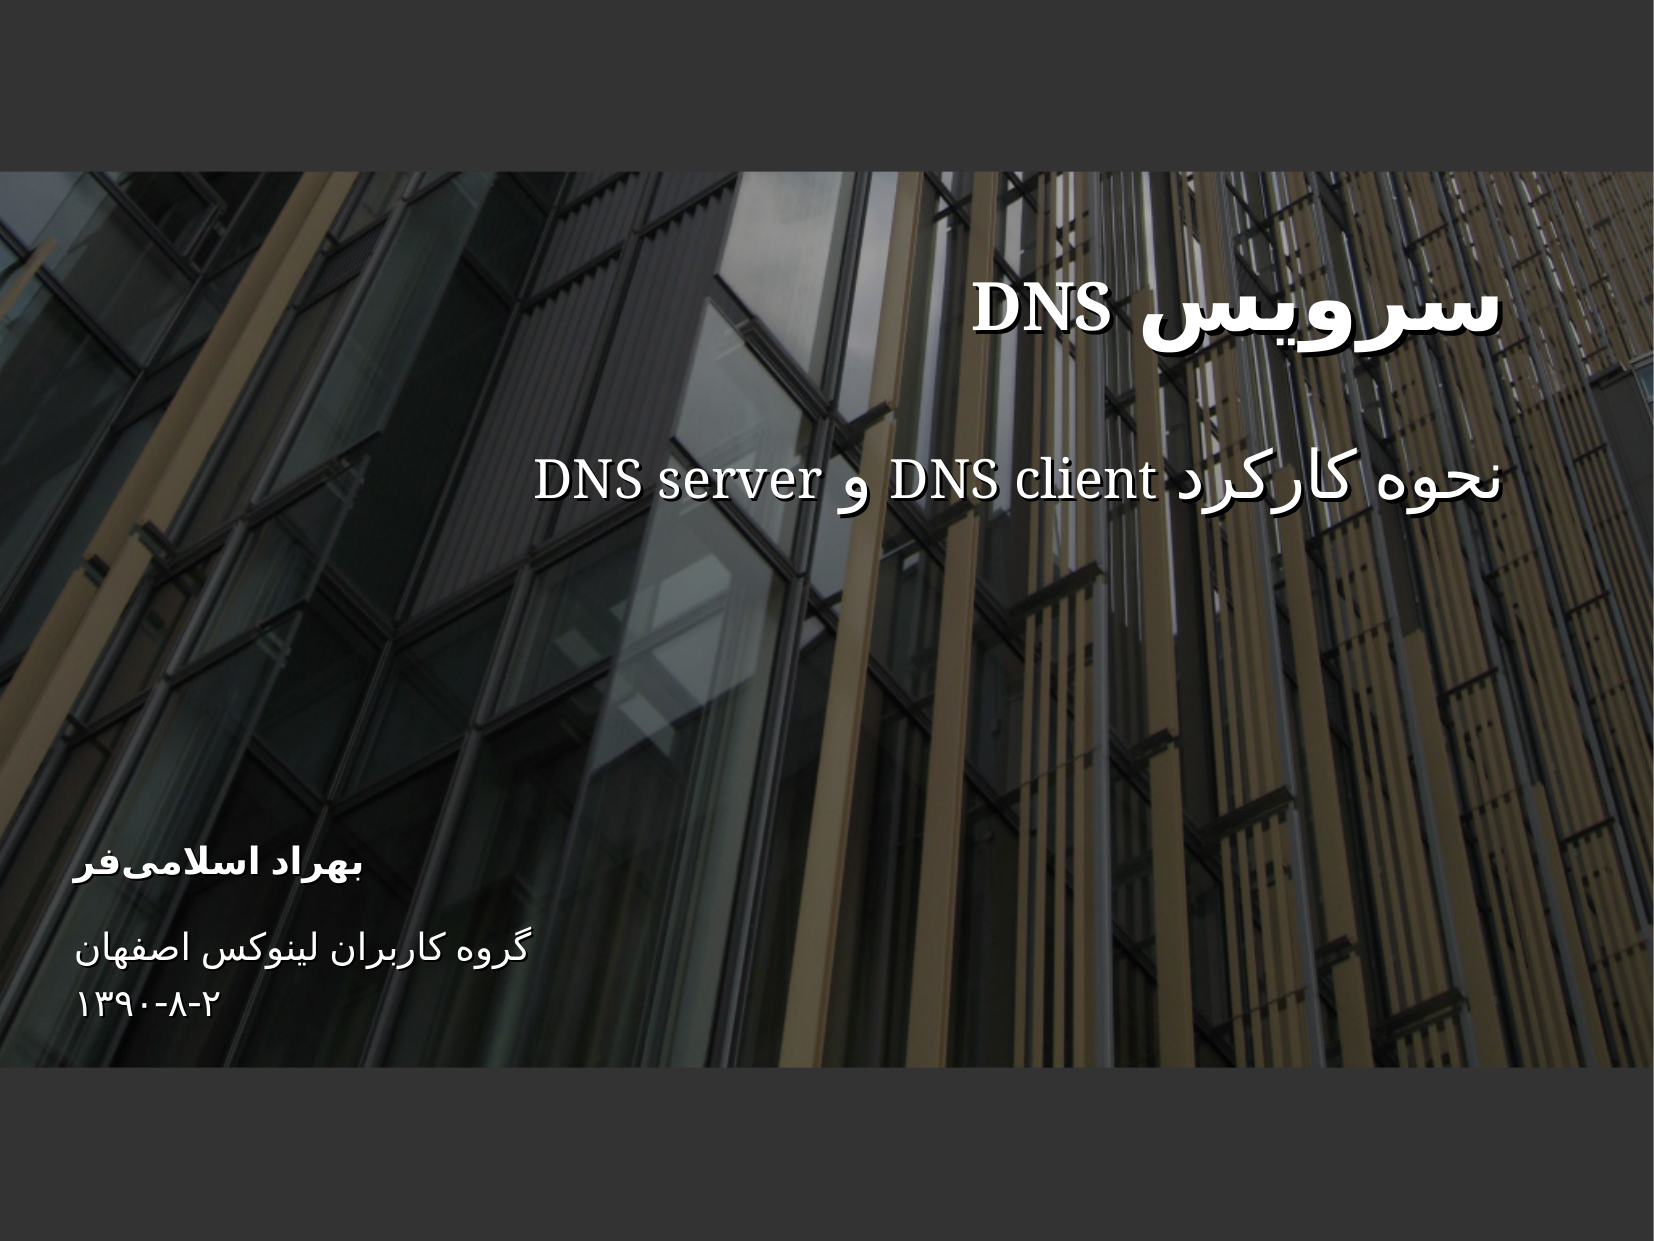

# سرویس DNS
نحوه کارکرد DNS client و DNS server